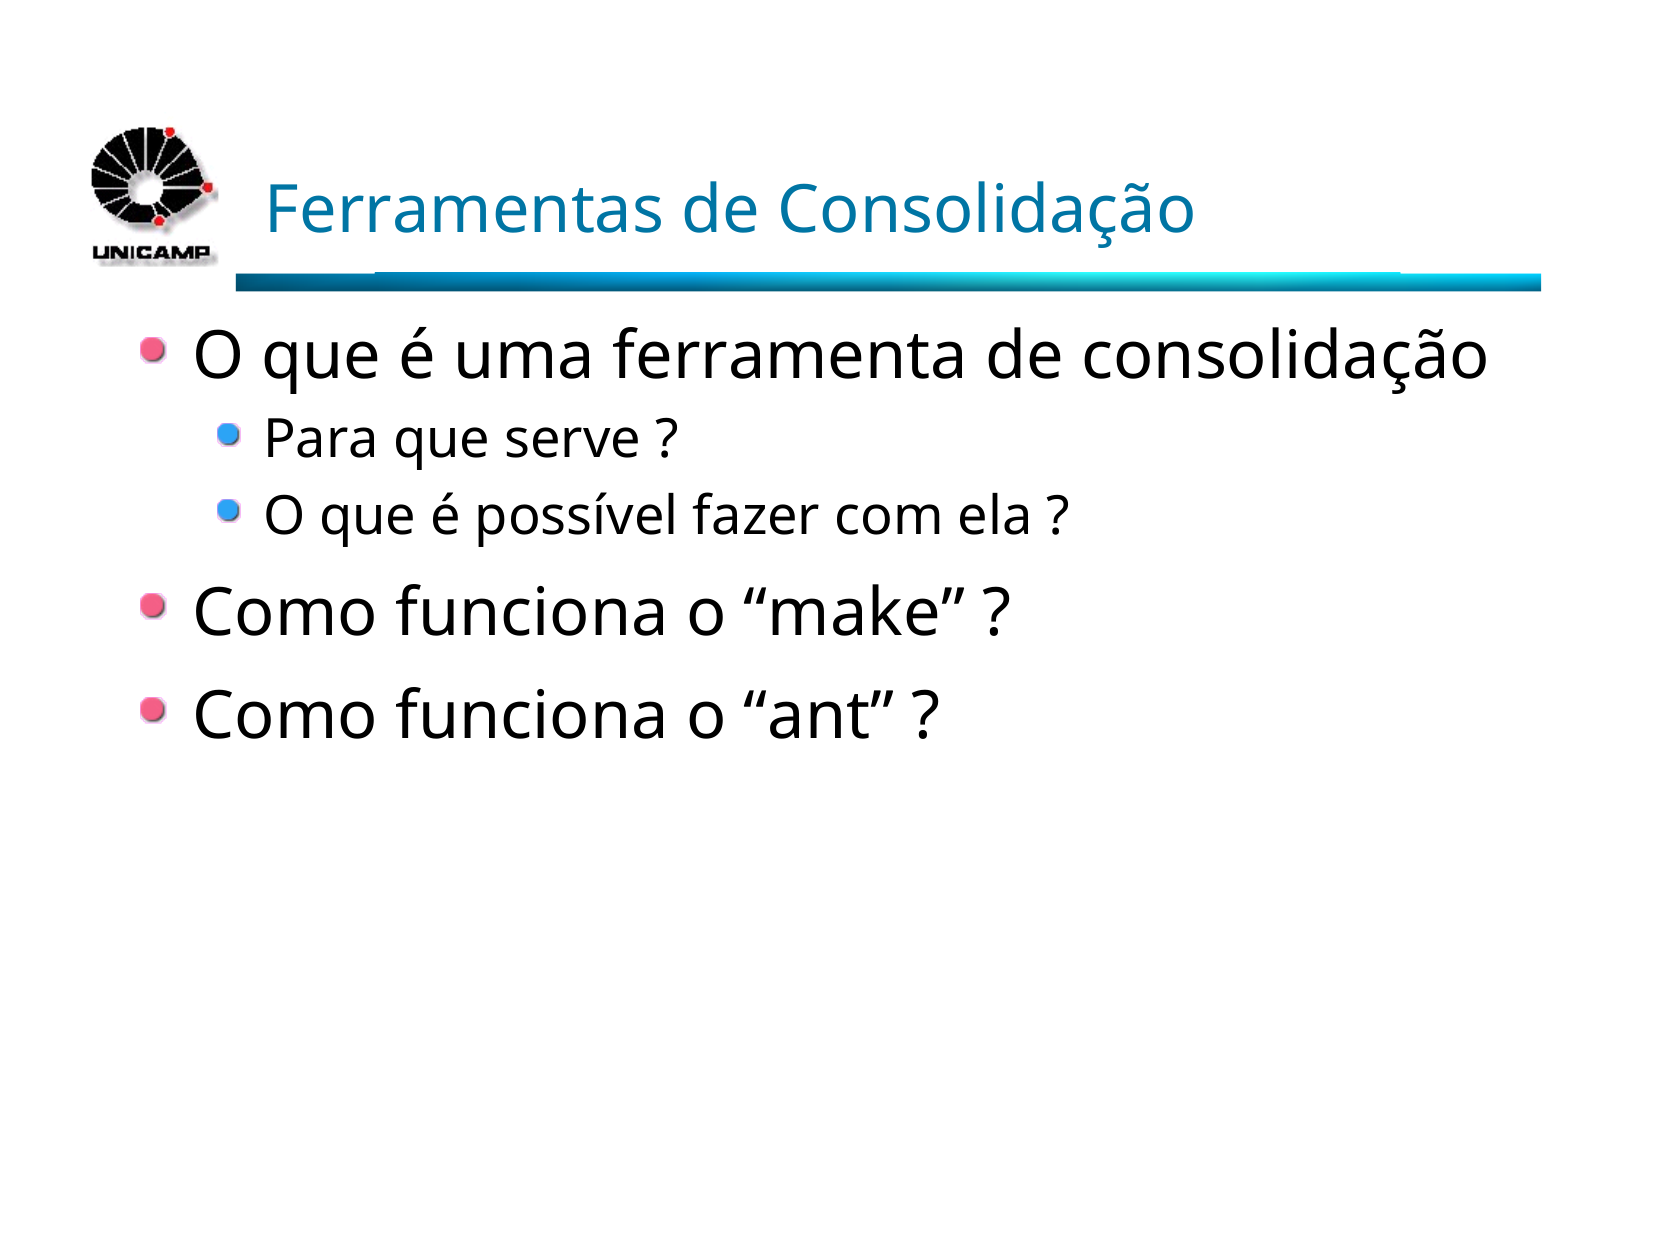

# Ferramentas de Consolidação
O que é uma ferramenta de consolidação
Para que serve ?
O que é possível fazer com ela ?
Como funciona o “make” ?
Como funciona o “ant” ?